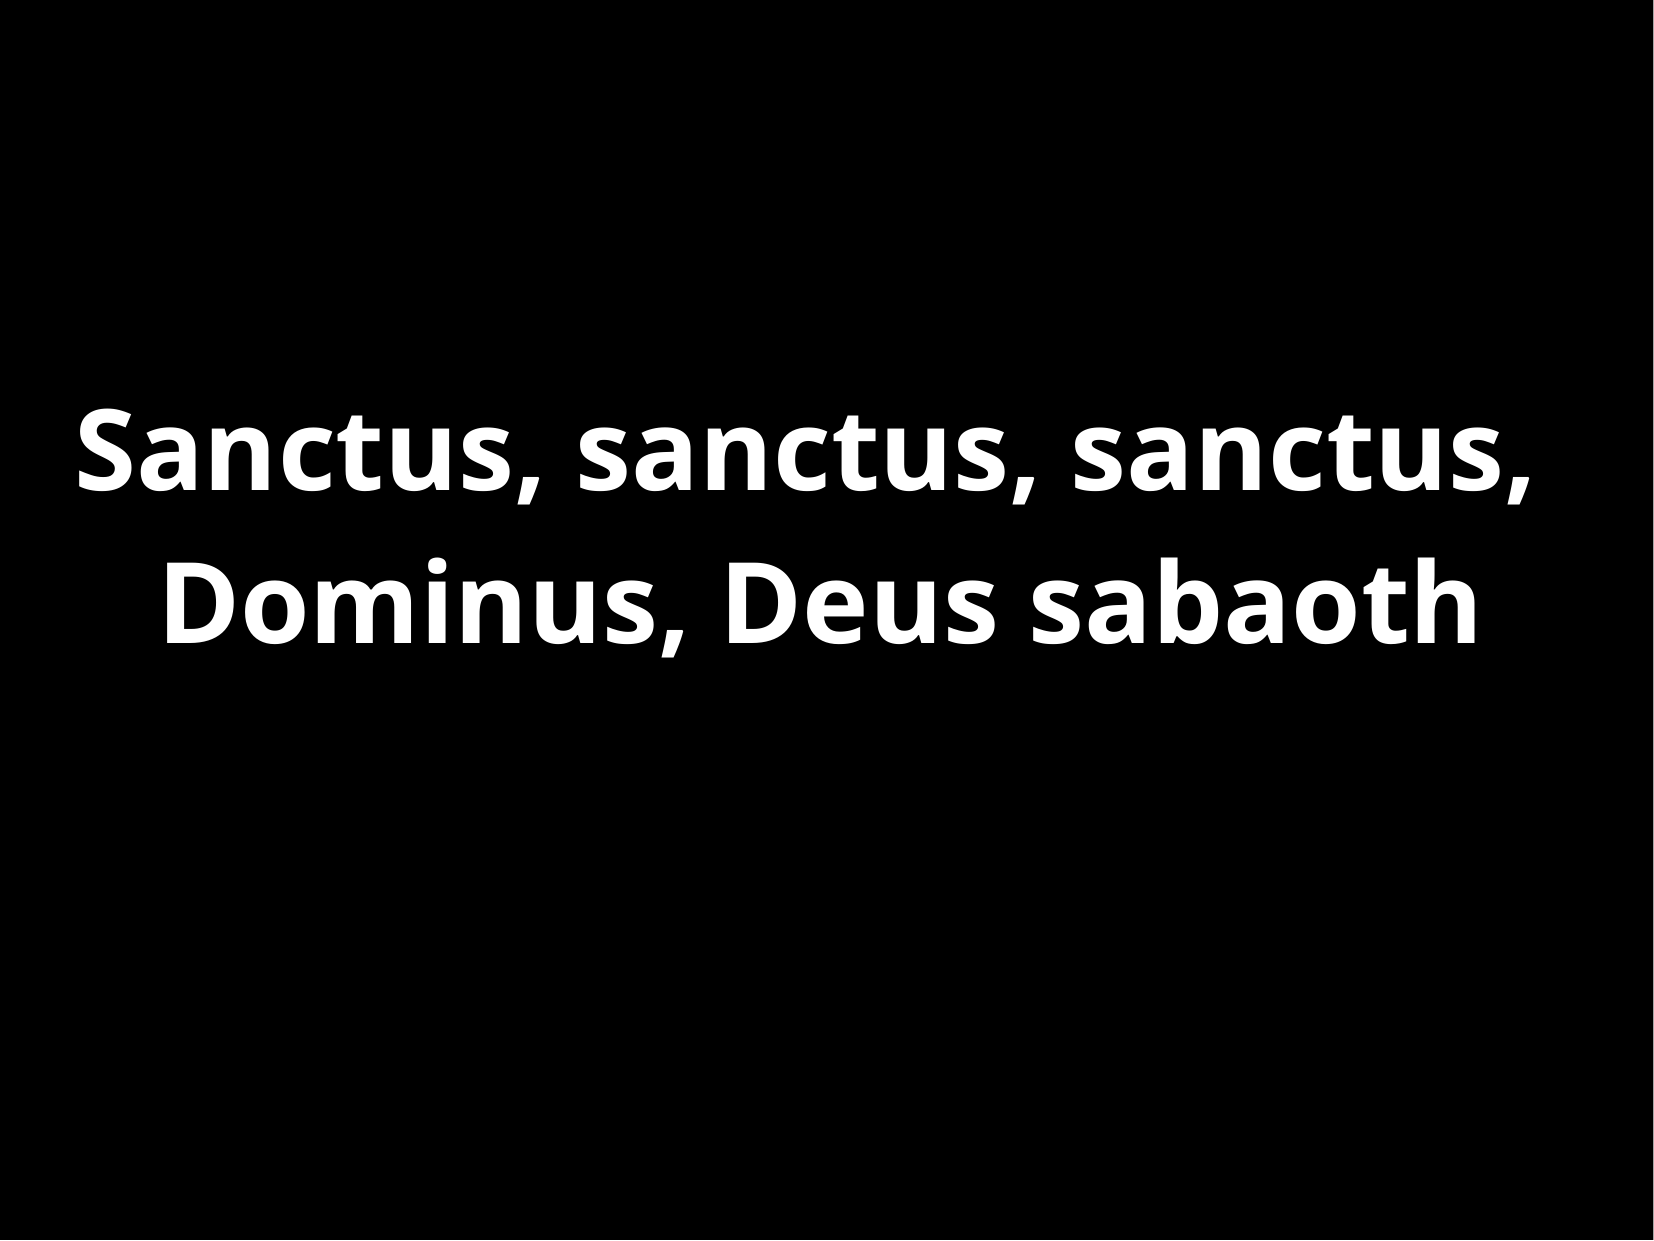

# Sanctus, sanctus, sanctus,
Dominus, Deus sabaoth